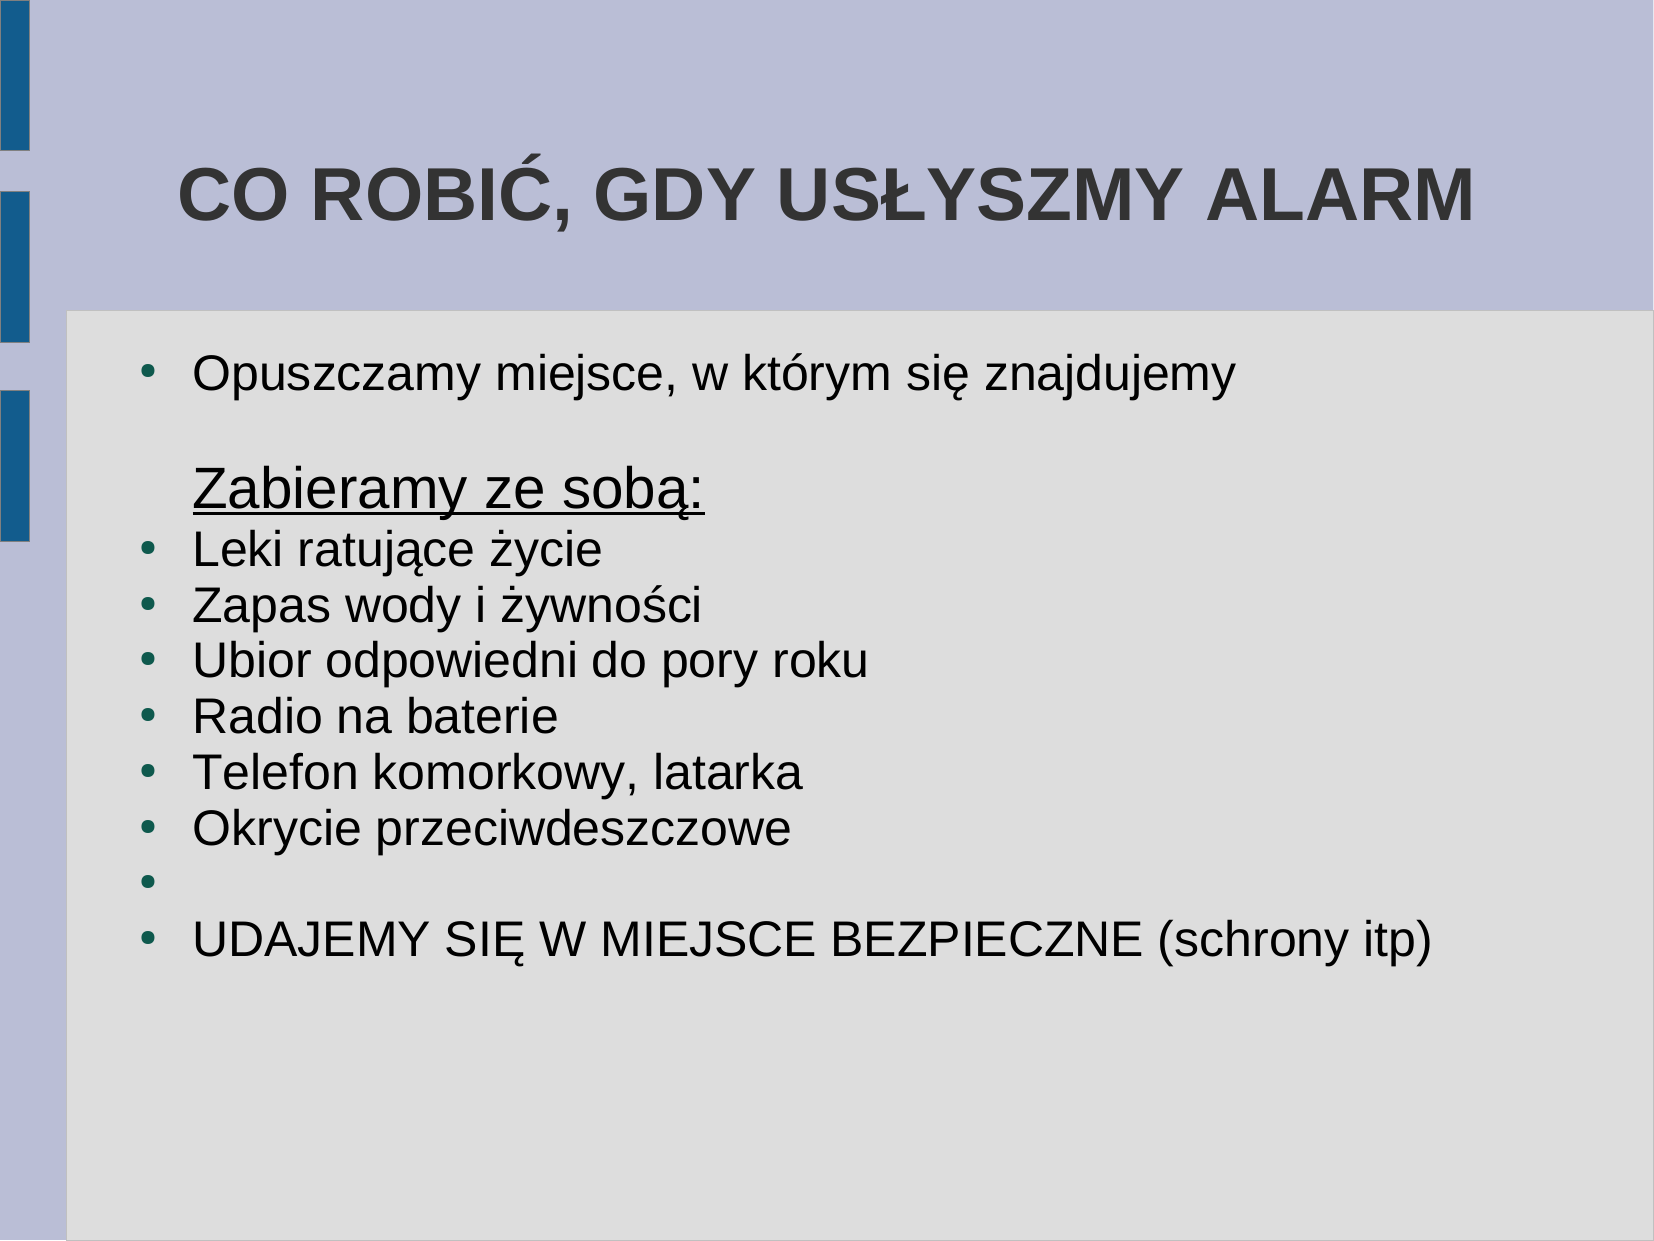

# CO ROBIĆ, GDY USŁYSZMY ALARM
Opuszczamy miejsce, w którym się znajdujemy
Zabieramy ze sobą:
Leki ratujące życie
Zapas wody i żywności
Ubior odpowiedni do pory roku
Radio na baterie
Telefon komorkowy, latarka
Okrycie przeciwdeszczowe
UDAJEMY SIĘ W MIEJSCE BEZPIECZNE (schrony itp)